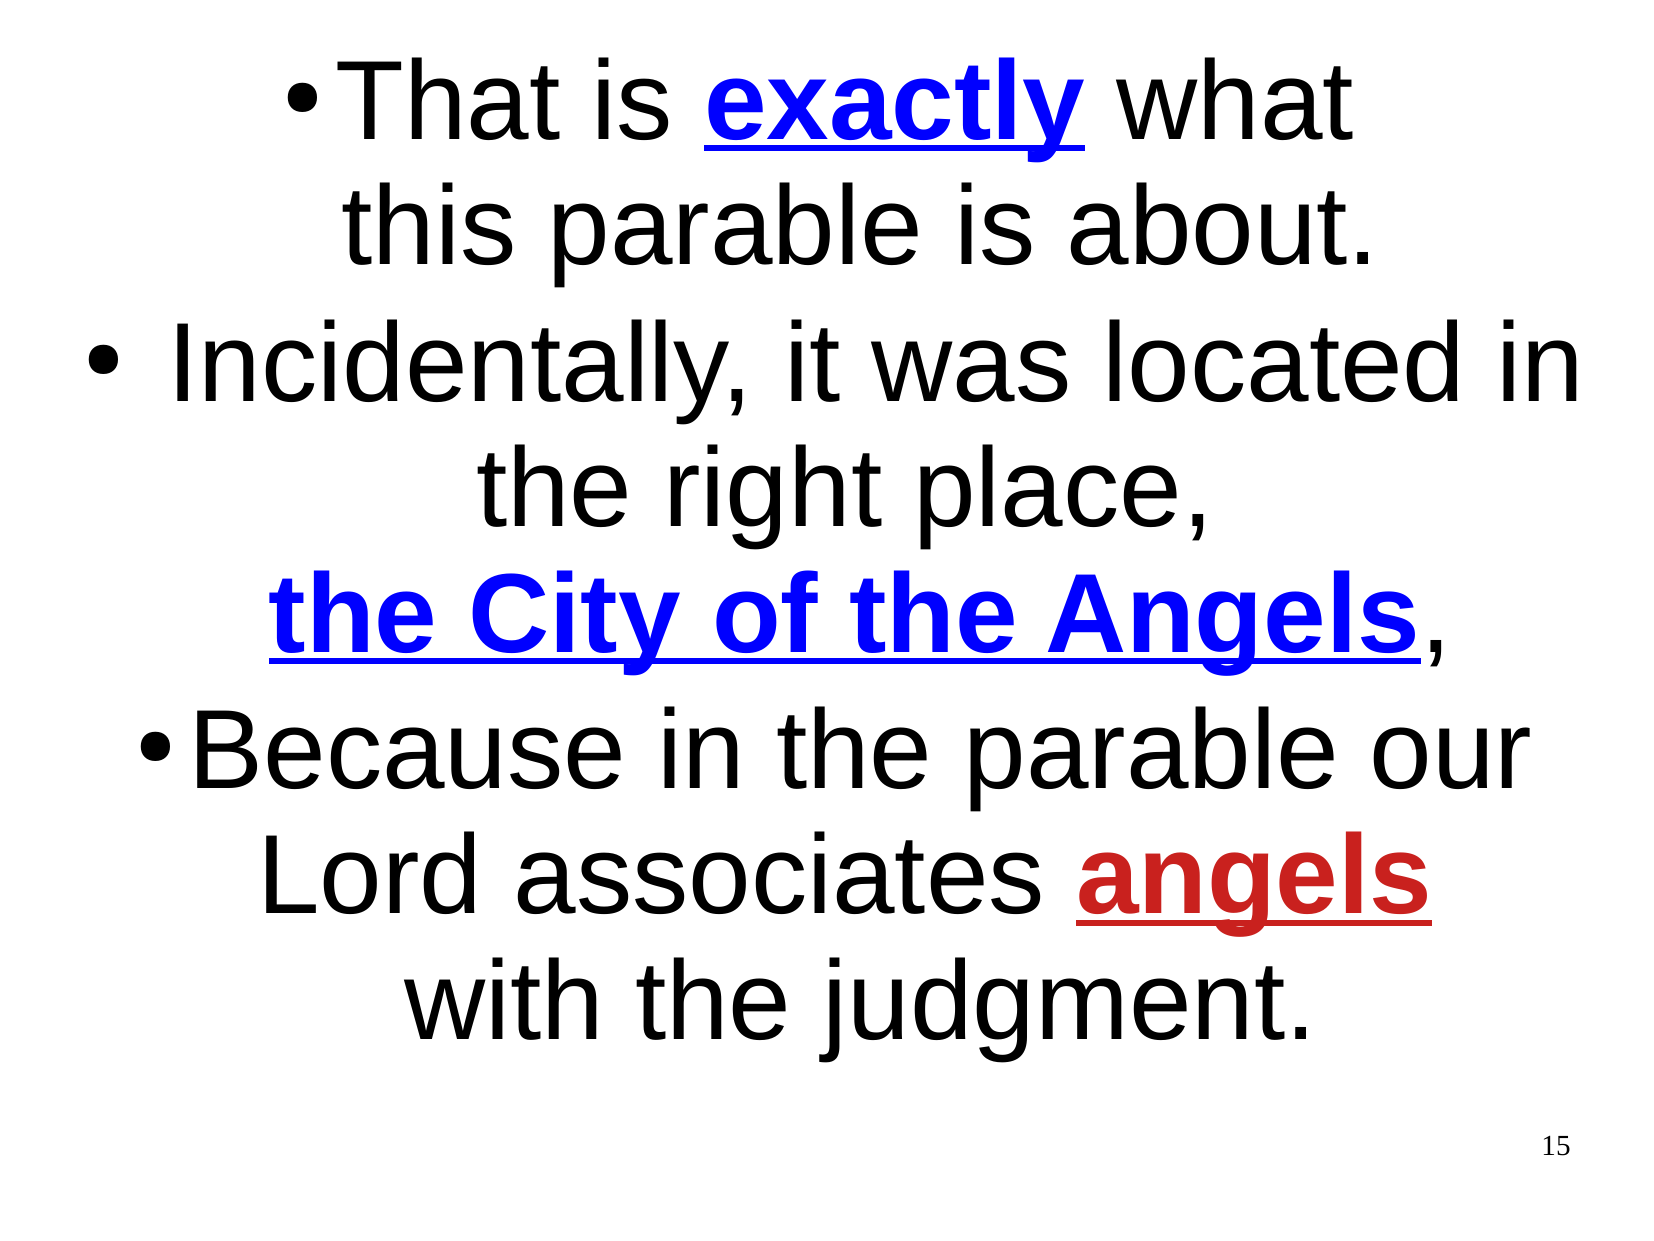

# That is exactly what this parable is about.
 Incidentally, it was located in the right place,
the City of the Angels,
Because in the parable our Lord associates angels
with the judgment.
15